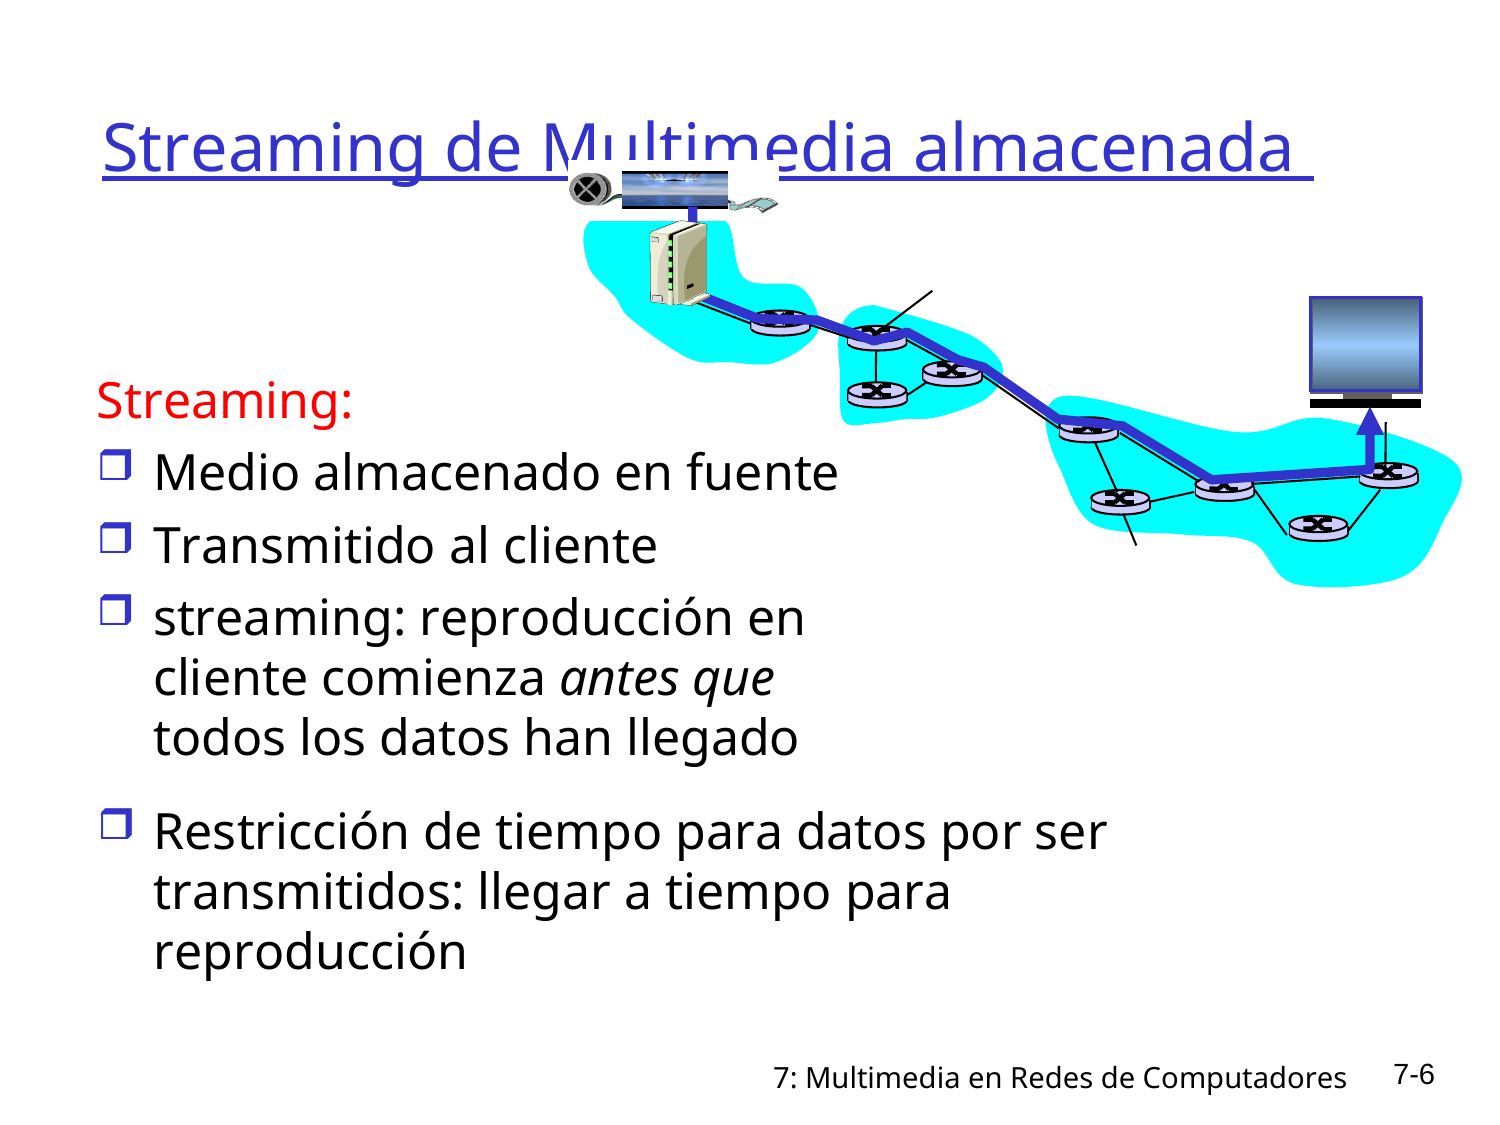

# Streaming de Multimedia almacenada
Streaming:
Medio almacenado en fuente
Transmitido al cliente
streaming: reproducción en cliente comienza antes que todos los datos han llegado
Restricción de tiempo para datos por ser transmitidos: llegar a tiempo para reproducción
6